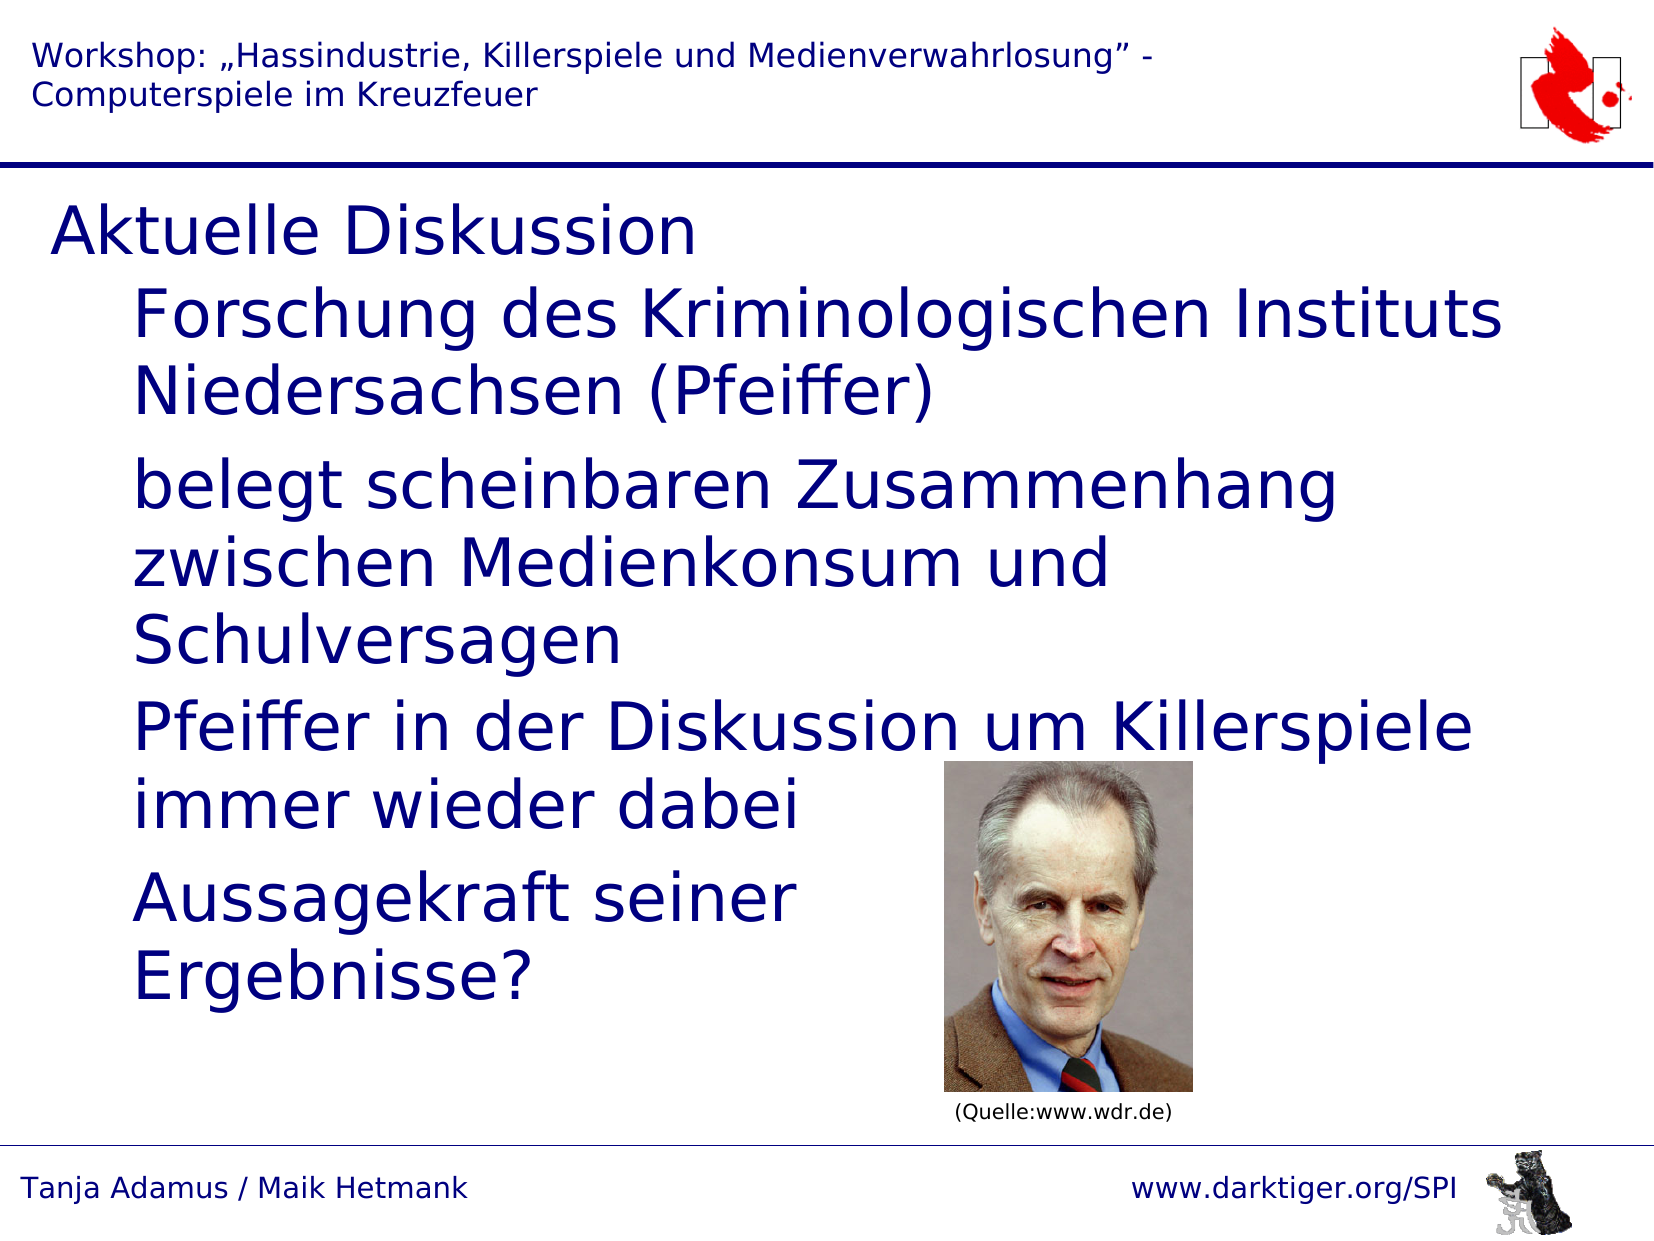

Workshop: „Hassindustrie, Killerspiele und Medienverwahrlosung” - Computerspiele im Kreuzfeuer
Aktuelle Diskussion
Forschung des Kriminologischen Instituts Niedersachsen (Pfeiffer)
belegt scheinbaren Zusammenhang zwischen Medienkonsum und Schulversagen
Pfeiffer in der Diskussion um Killerspiele immer wieder dabei
Aussagekraft seiner Ergebnisse?
(Quelle:www.wdr.de)